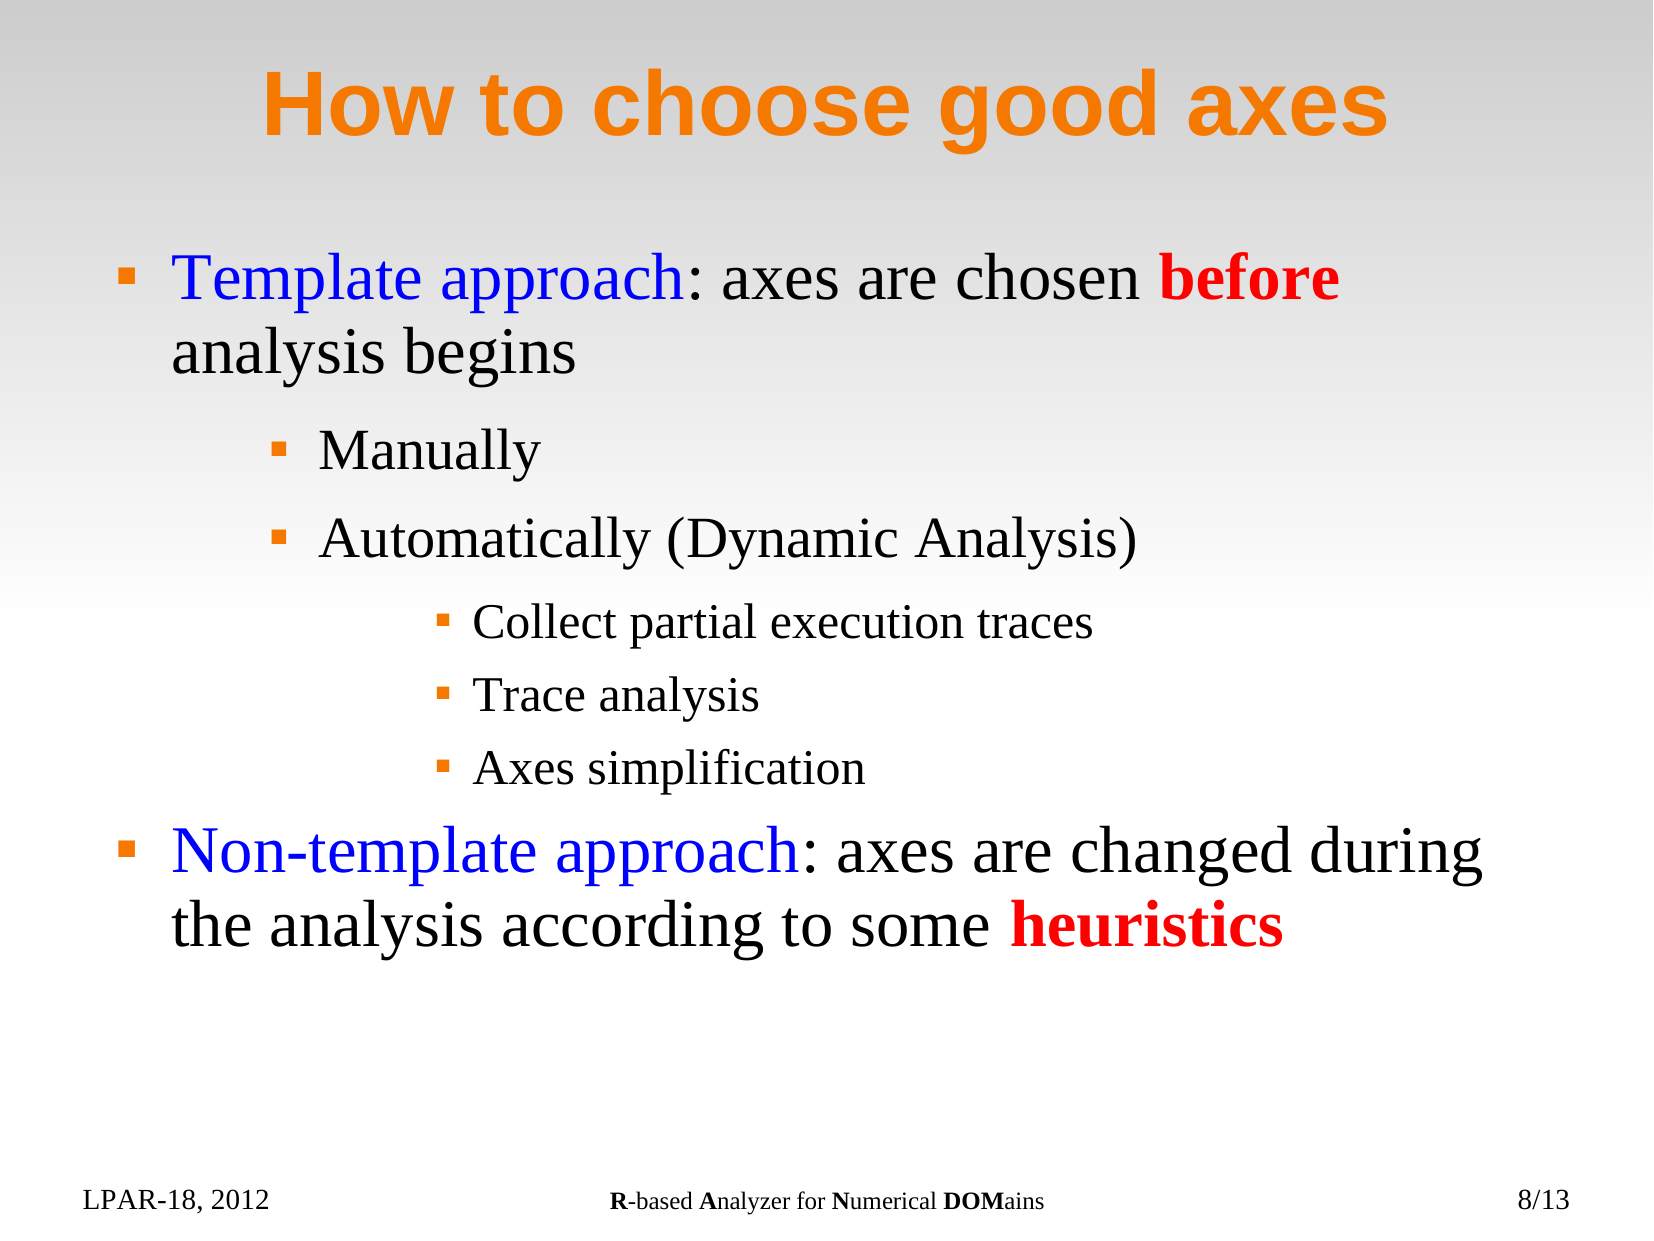

# How to choose good axes
Template approach: axes are chosen before analysis begins
Manually
Automatically (Dynamic Analysis)
Collect partial execution traces
Trace analysis
Axes simplification
Non-template approach: axes are changed during the analysis according to some heuristics
LPAR-18, 2012
8